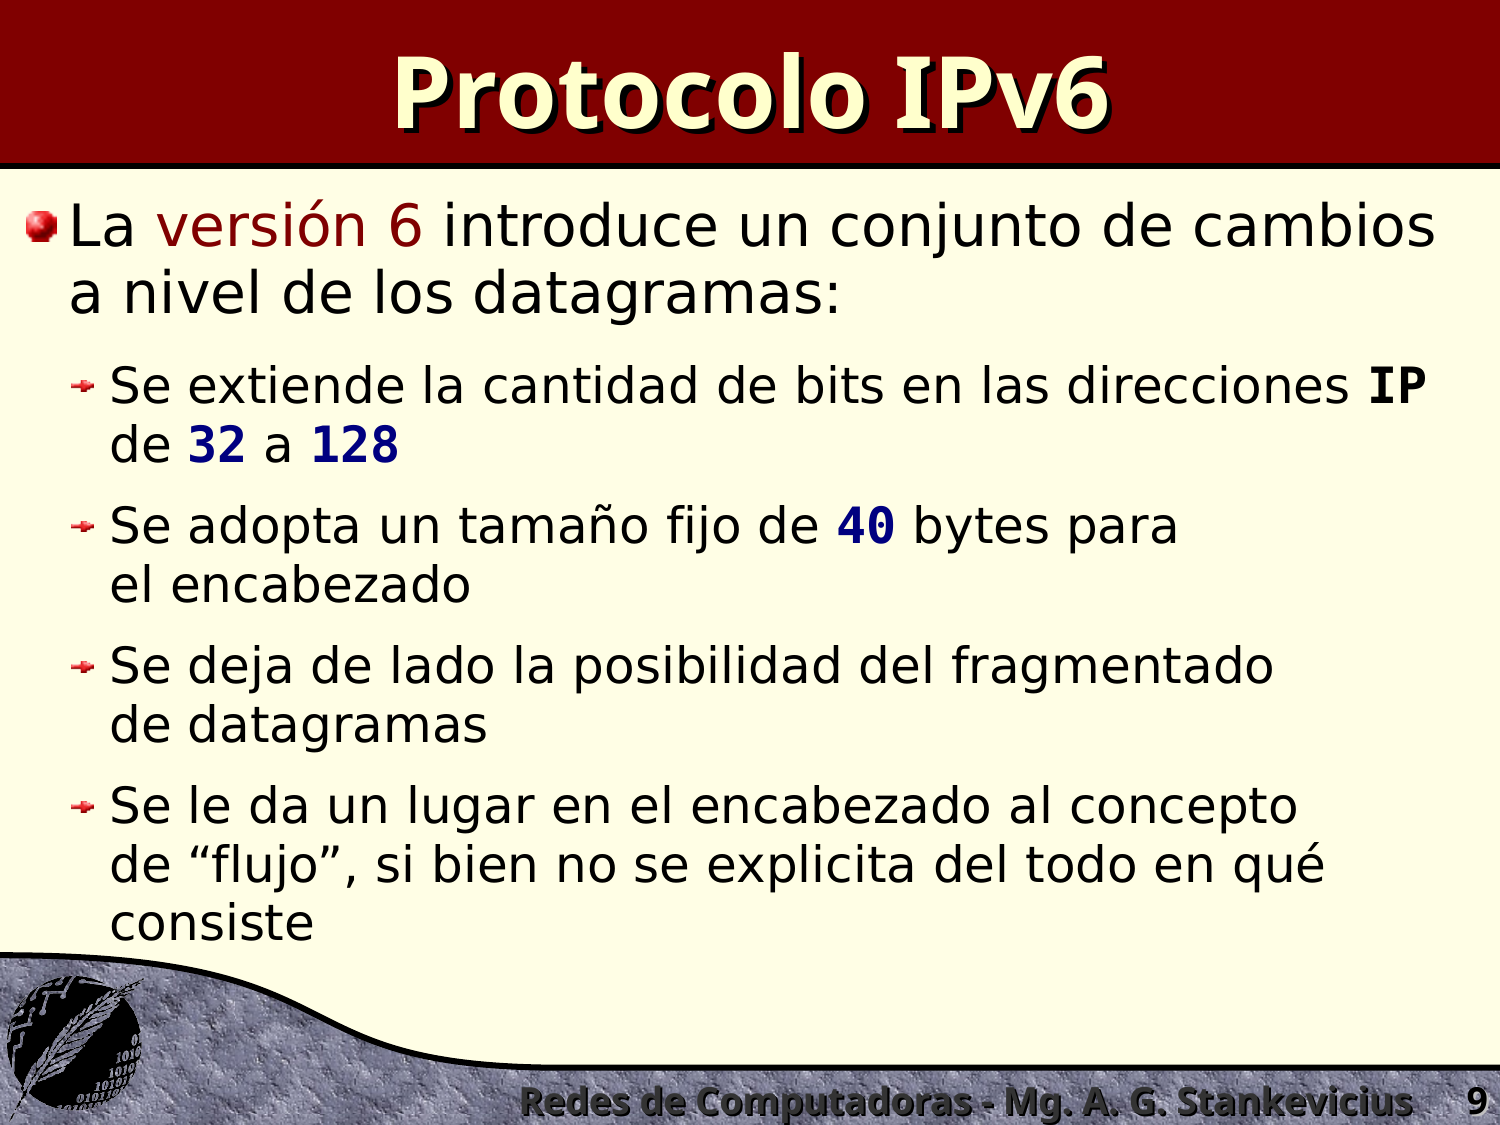

# Protocolo IPv6
La versión 6 introduce un conjunto de cambios a nivel de los datagramas:
Se extiende la cantidad de bits en las direcciones IP de 32 a 128
Se adopta un tamaño fijo de 40 bytes para
el encabezado
Se deja de lado la posibilidad del fragmentado
de datagramas
Se le da un lugar en el encabezado al concepto
de “flujo”, si bien no se explicita del todo en qué consiste
9